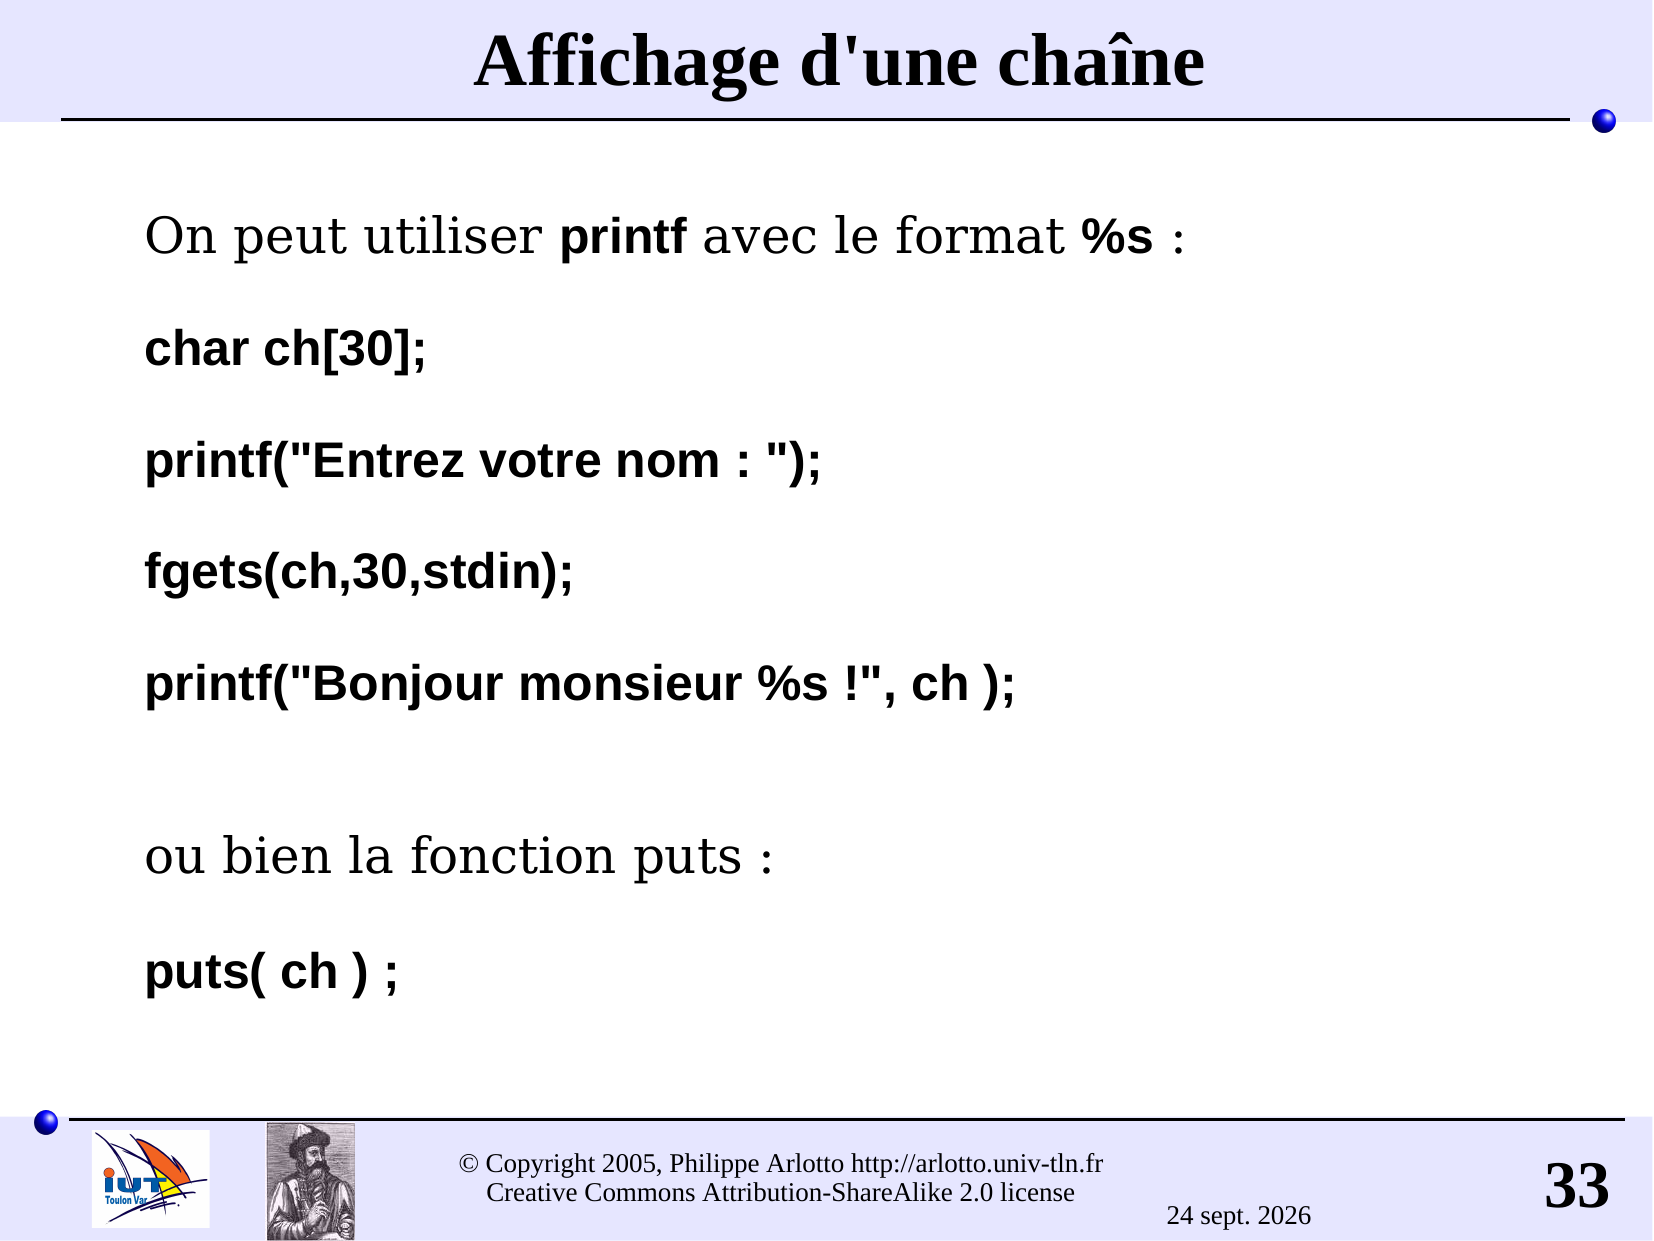

# Affichage d'une chaîne
On peut utiliser printf avec le format %s :
char ch[30];
printf("Entrez votre nom : ");
fgets(ch,30,stdin);
printf("Bonjour monsieur %s !", ch );
ou bien la fonction puts :
puts( ch ) ;